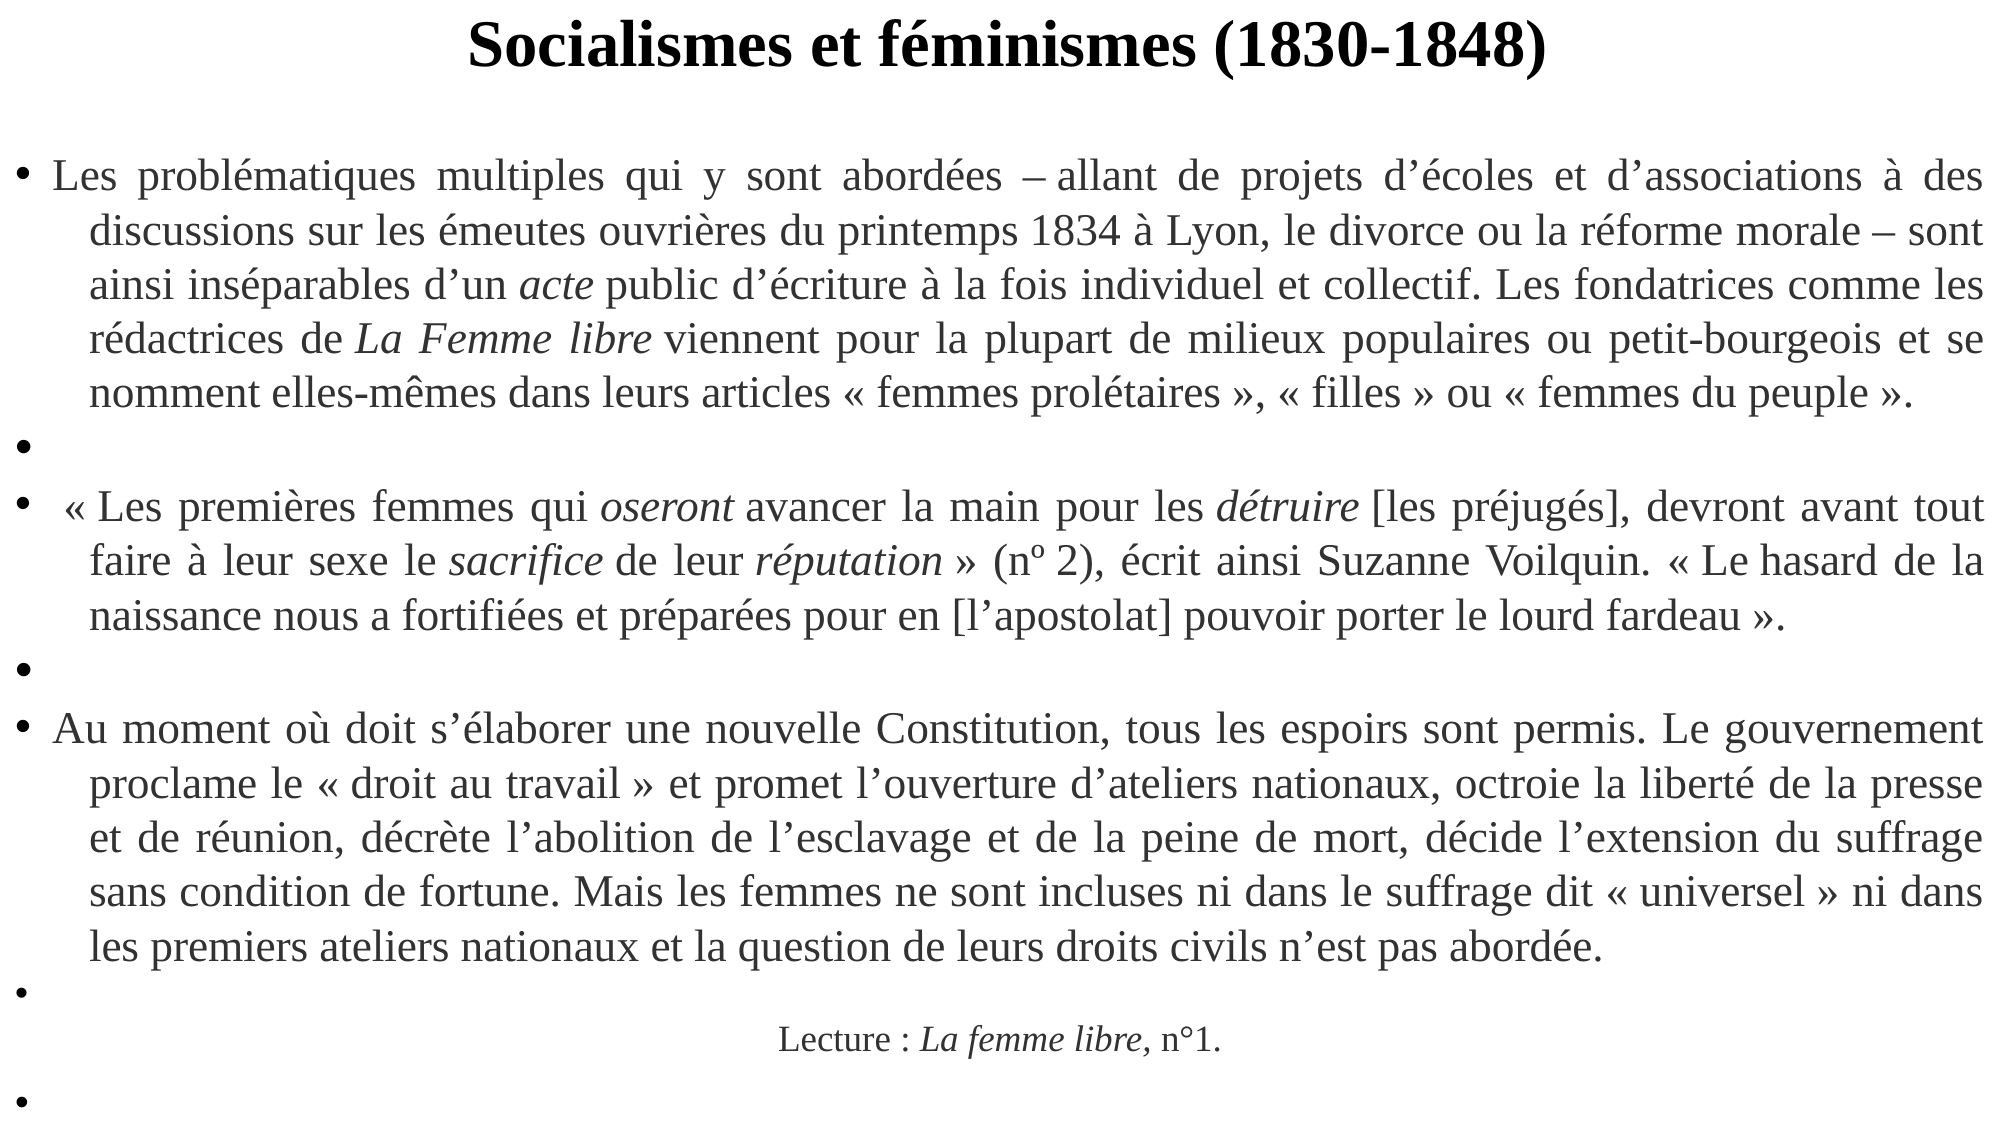

# Socialismes et féminismes (1830-1848)
Les problématiques multiples qui y sont abordées – allant de projets d’écoles et d’associations à des discussions sur les émeutes ouvrières du printemps 1834 à Lyon, le divorce ou la réforme morale – sont ainsi inséparables d’un acte public d’écriture à la fois individuel et collectif. Les fondatrices comme les rédactrices de La Femme libre viennent pour la plupart de milieux populaires ou petit-bourgeois et se nomment elles-mêmes dans leurs articles « femmes prolétaires », « filles » ou « femmes du peuple ».
 « Les premières femmes qui oseront avancer la main pour les détruire [les préjugés], devront avant tout faire à leur sexe le sacrifice de leur réputation » (nº 2), écrit ainsi Suzanne Voilquin. « Le hasard de la naissance nous a fortifiées et préparées pour en [l’apostolat] pouvoir porter le lourd fardeau ».
Au moment où doit s’élaborer une nouvelle Constitution, tous les espoirs sont permis. Le gouvernement proclame le « droit au travail » et promet l’ouverture d’ateliers nationaux, octroie la liberté de la presse et de réunion, décrète l’abolition de l’esclavage et de la peine de mort, décide l’extension du suffrage sans condition de fortune. Mais les femmes ne sont incluses ni dans le suffrage dit « universel » ni dans les premiers ateliers nationaux et la question de leurs droits civils n’est pas abordée.
Lecture : La femme libre, n°1.